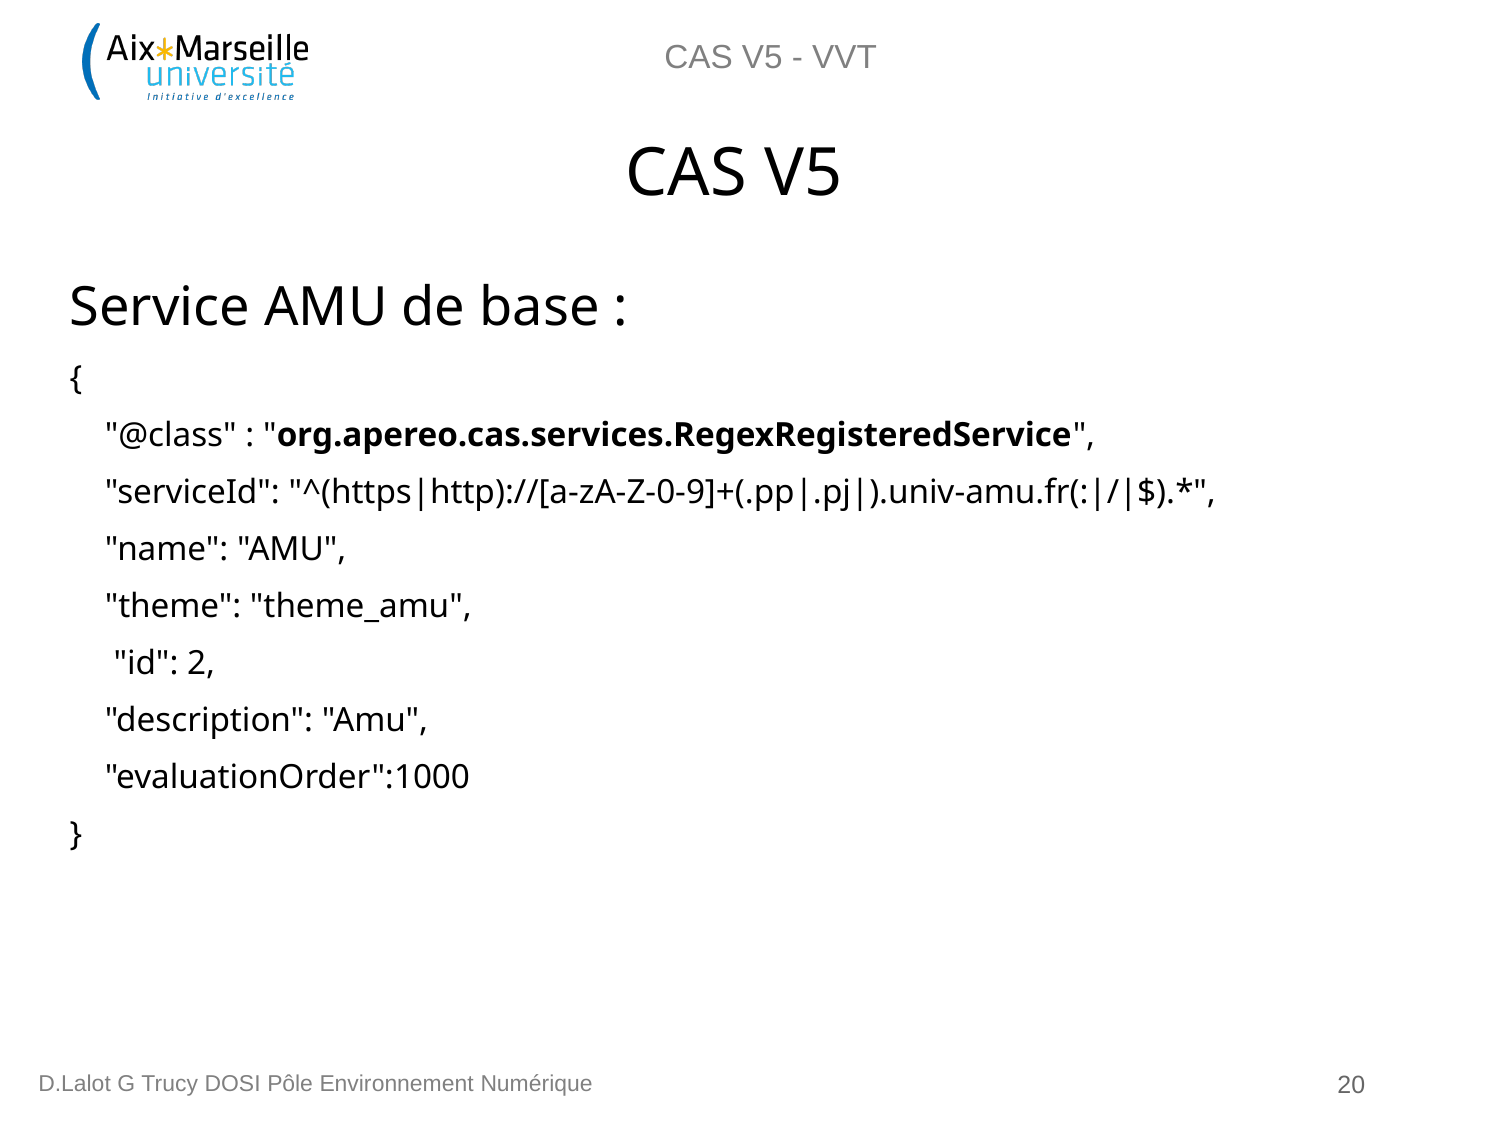

# CAS V5
Service AMU de base :
{
 "@class" : "org.apereo.cas.services.RegexRegisteredService",
 "serviceId": "^(https|http)://[a-zA-Z-0-9]+(.pp|.pj|).univ-amu.fr(:|/|$).*",
 "name": "AMU",
 "theme": "theme_amu",
 "id": 2,
 "description": "Amu",
 "evaluationOrder":1000
}